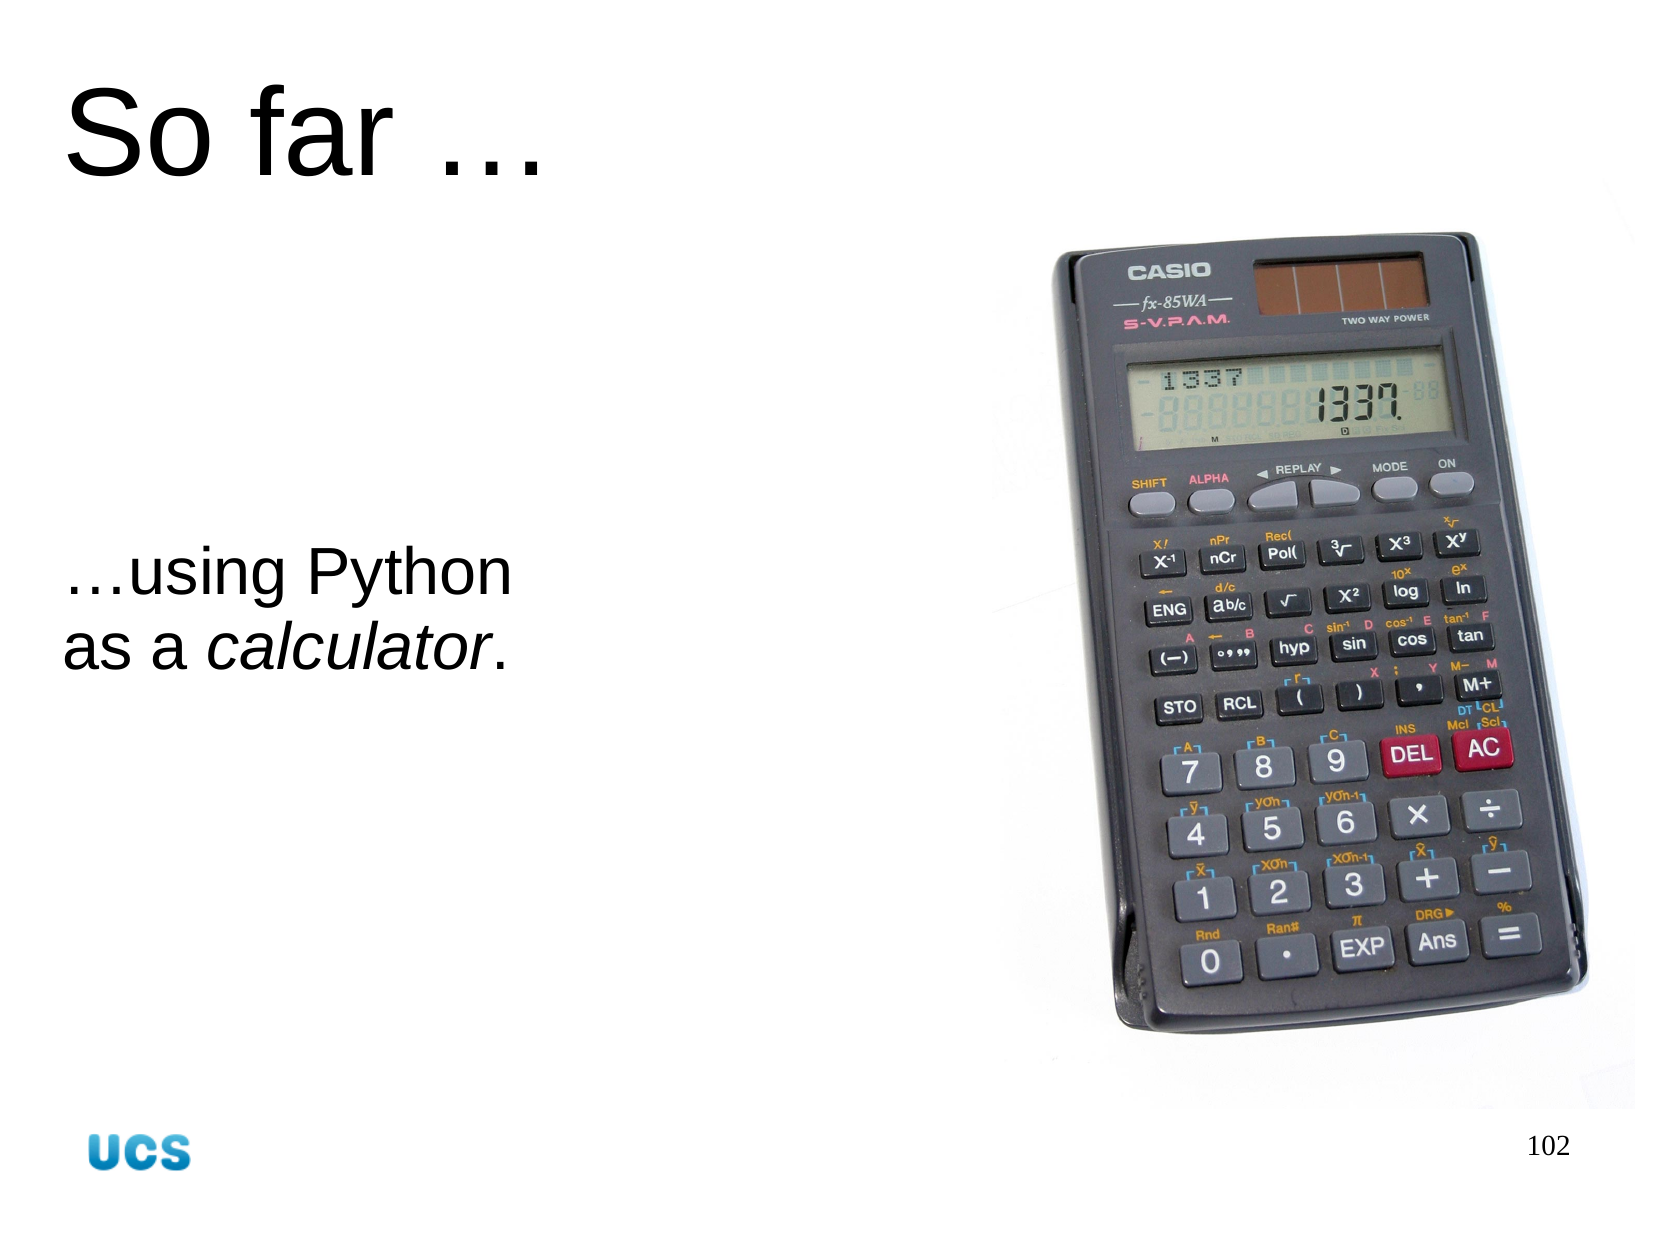

So far …
…using Python
as a calculator.
102